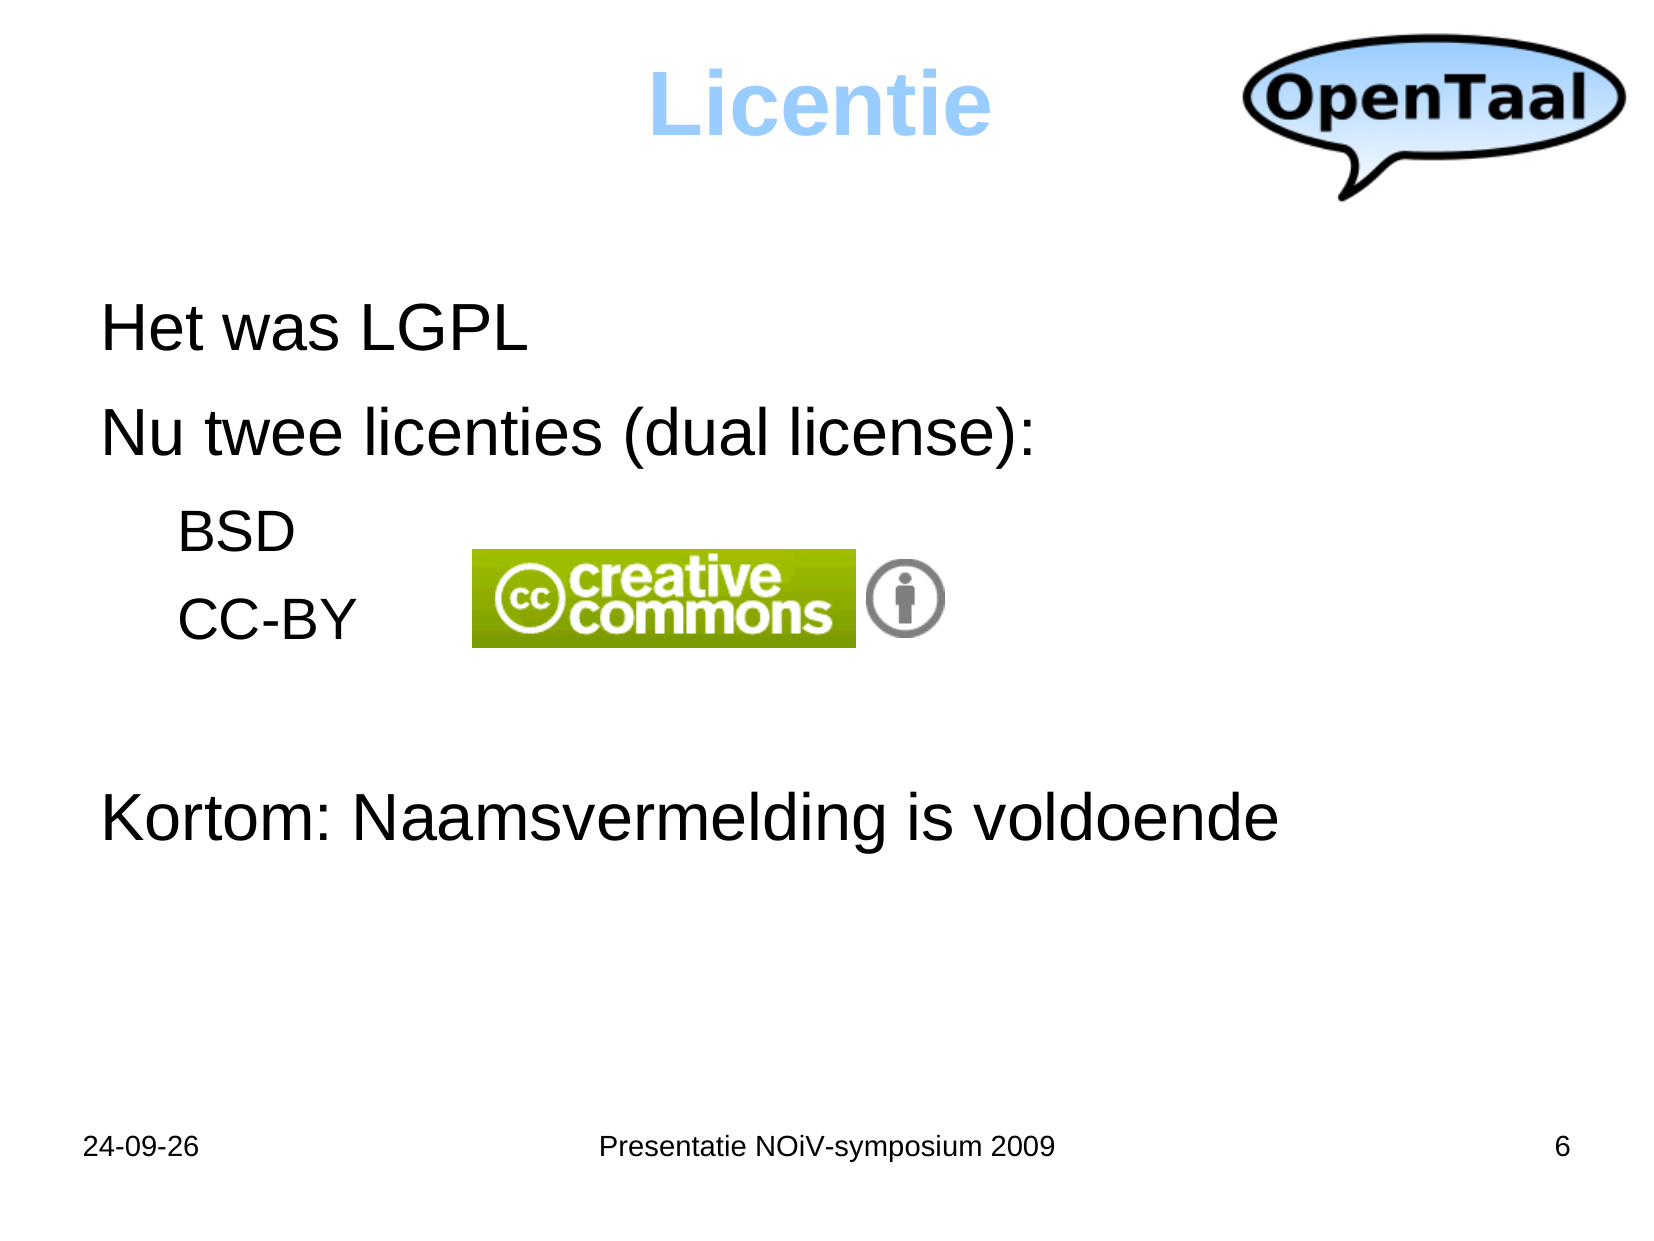

# Licentie
Het was LGPL
Nu twee licenties (dual license):
BSD
CC-BY
Kortom: Naamsvermelding is voldoende
Presentatie NOiV-symposium 2009
6